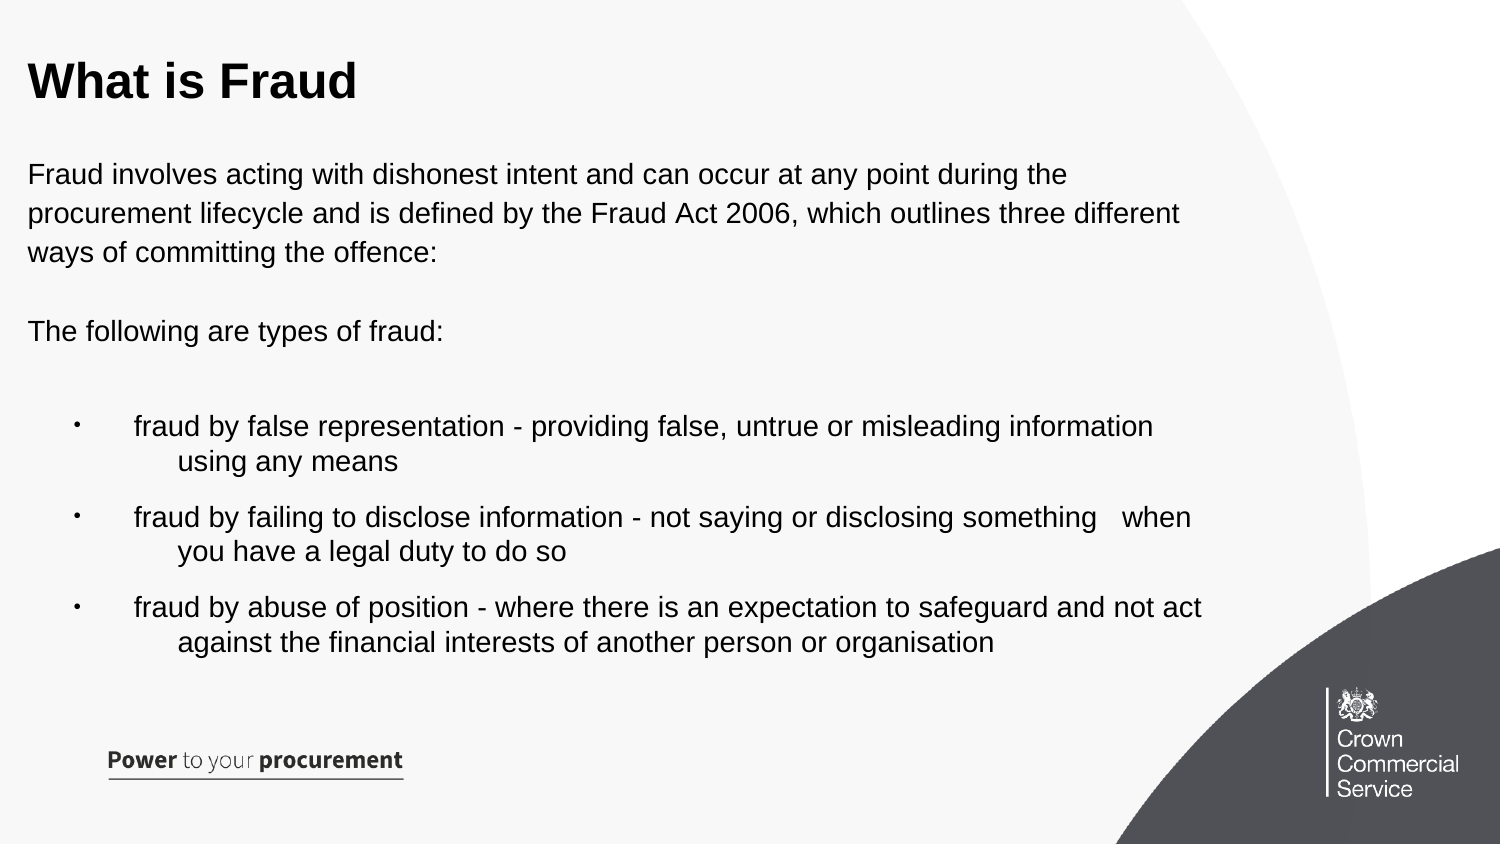

# What is Fraud
Fraud involves acting with dishonest intent and can occur at any point during the procurement lifecycle and is defined by the Fraud Act 2006, which outlines three different ways of committing the offence:
The following are types of fraud:
 fraud by false representation - providing false, untrue or misleading information using any means
 fraud by failing to disclose information - not saying or disclosing something when you have a legal duty to do so
 fraud by abuse of position - where there is an expectation to safeguard and not act against the financial interests of another person or organisation